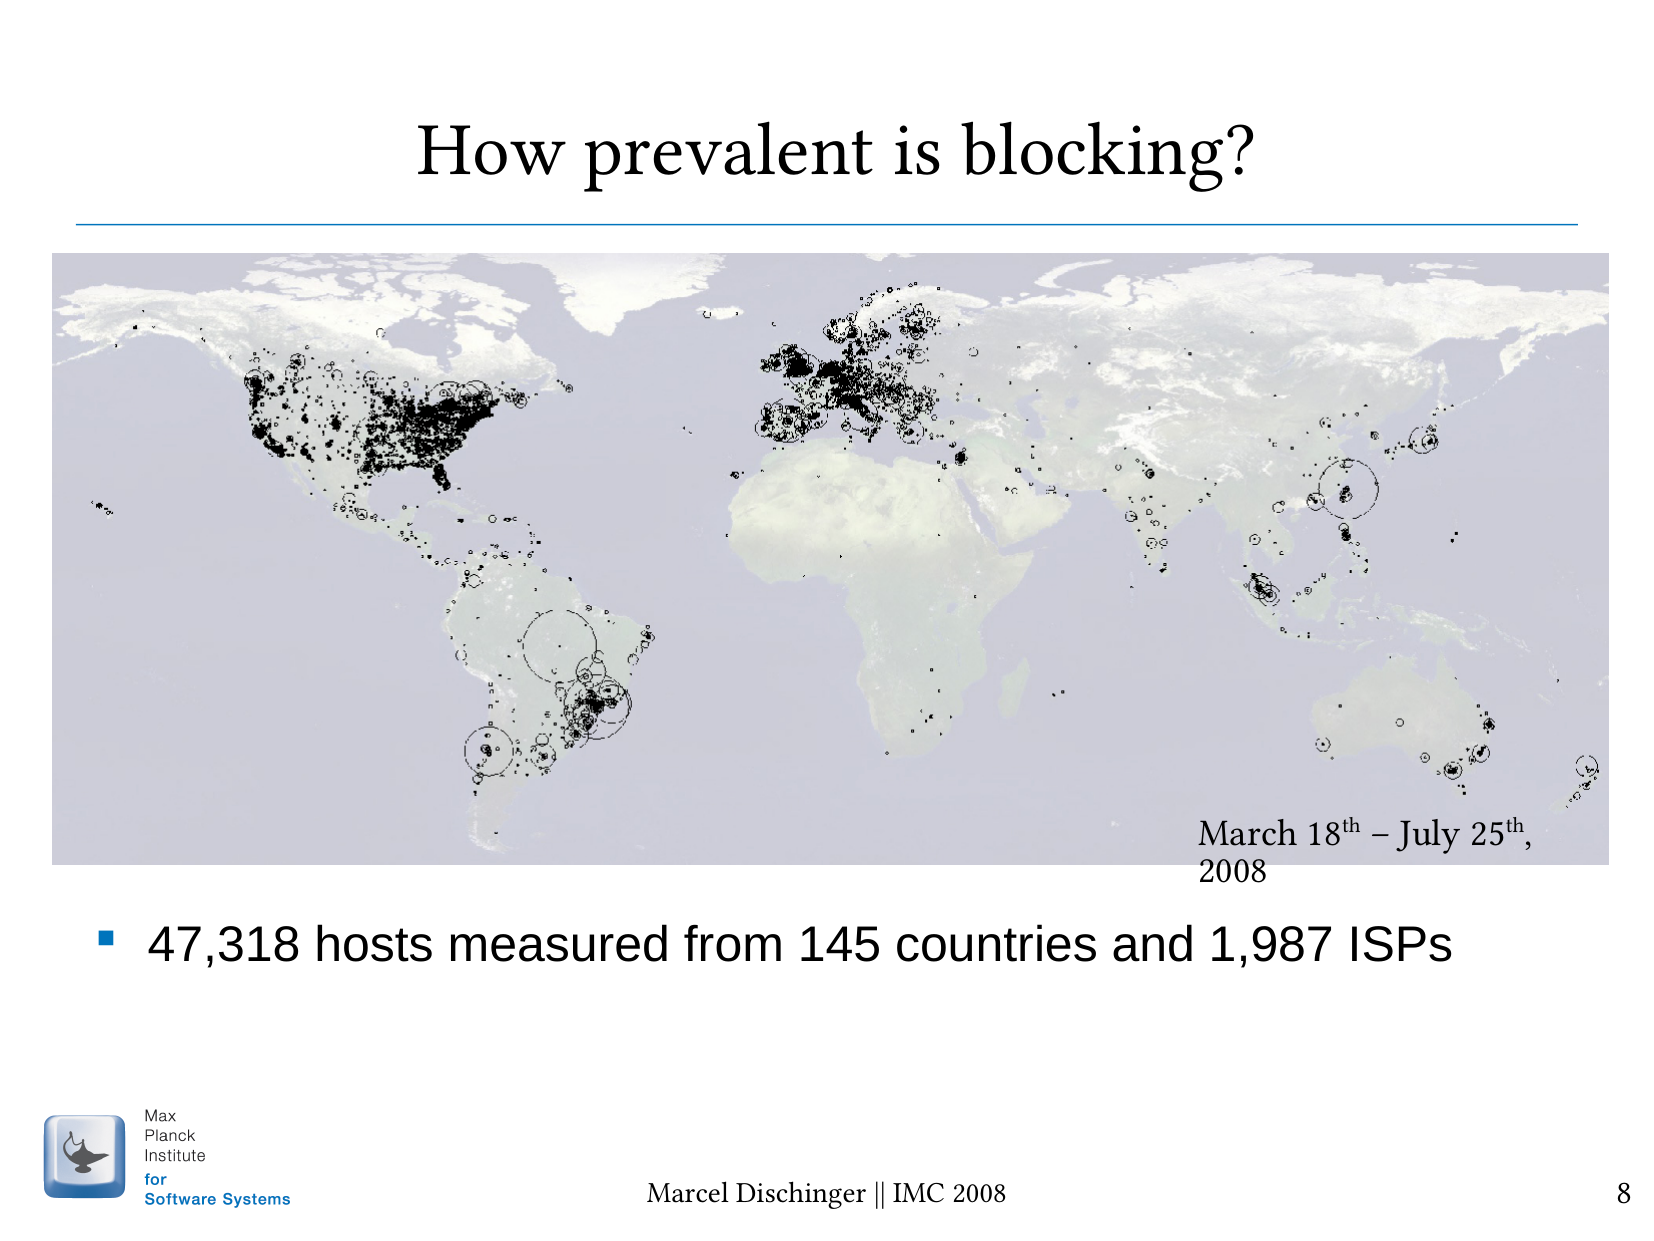

# How prevalent is blocking?
March 18th – July 25th, 2008
47,318 hosts measured from 145 countries and 1,987 ISPs